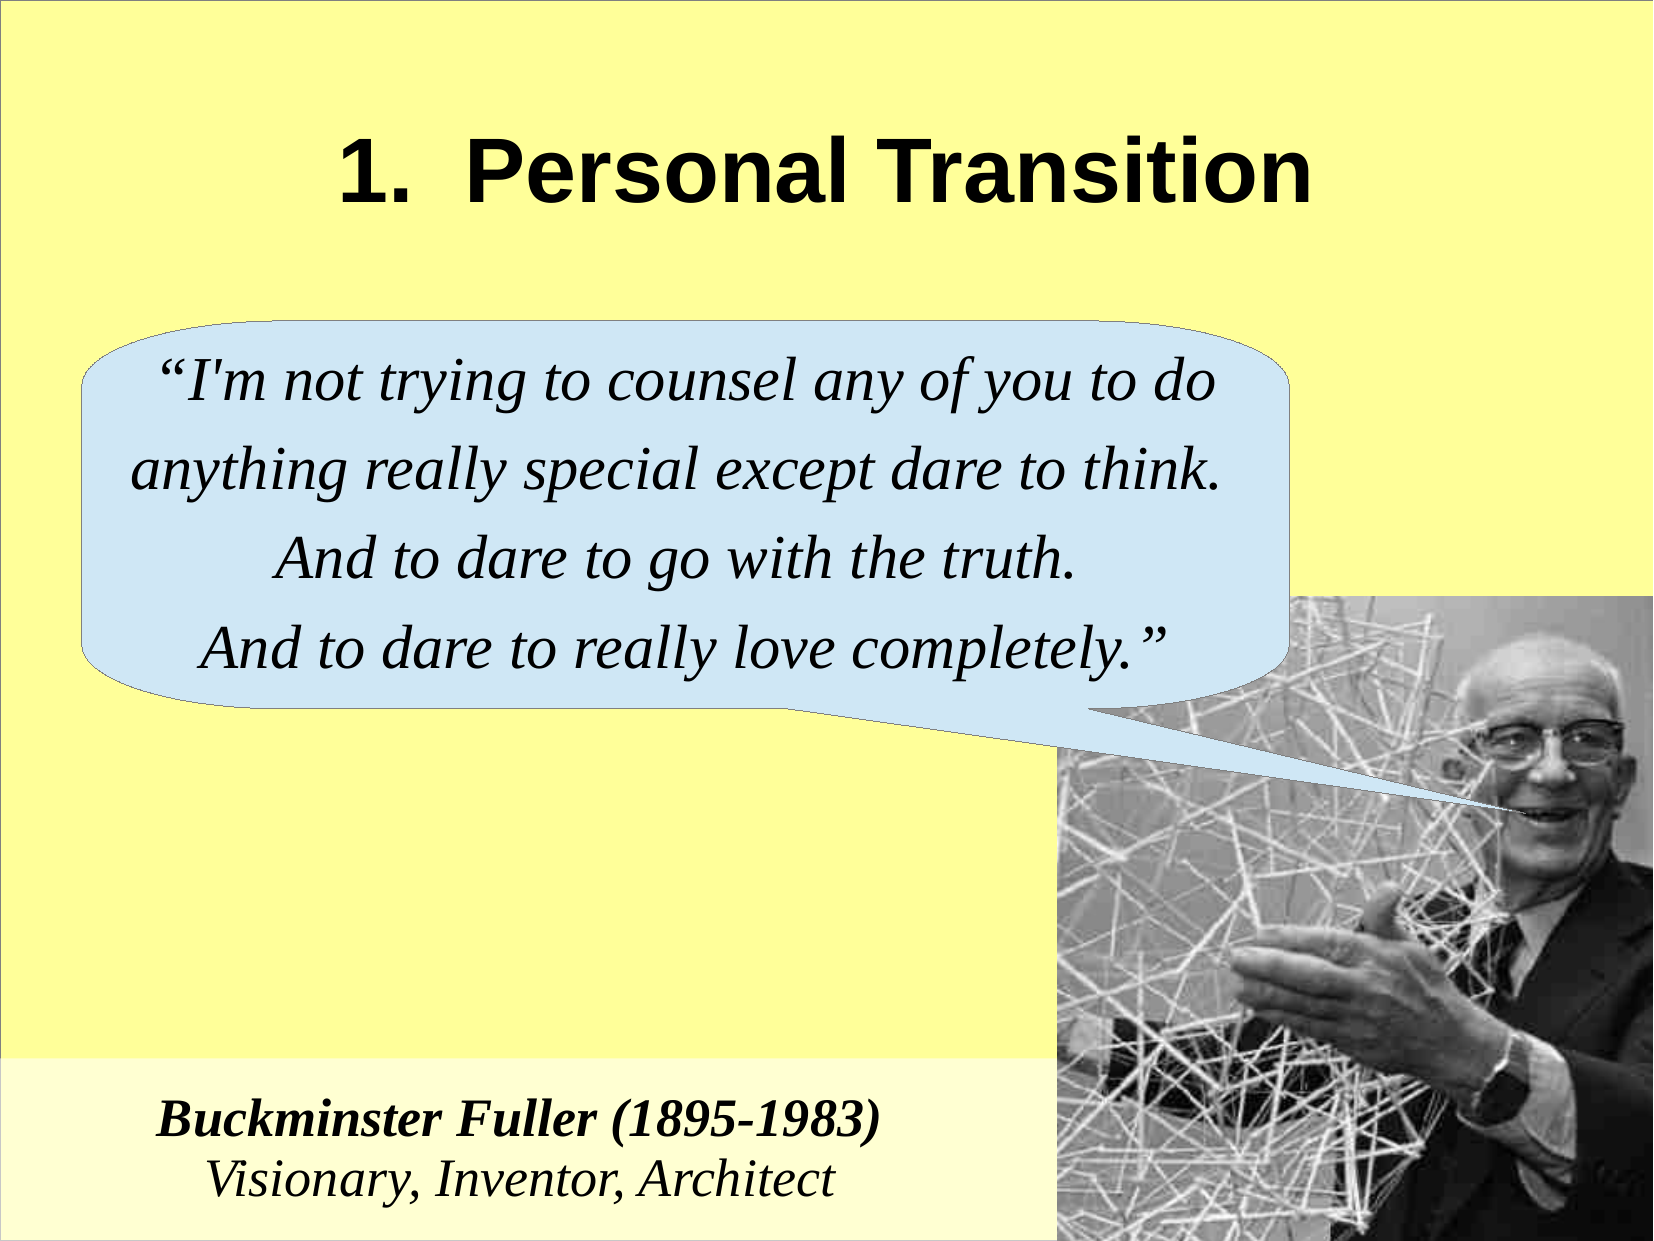

1. Personal Transition
 “I'm not trying to counsel any of you to do
anything really special except dare to think.
And to dare to go with the truth.
And to dare to really love completely.”
Buckminster Fuller (1895-1983)
Visionary, Inventor, Architect